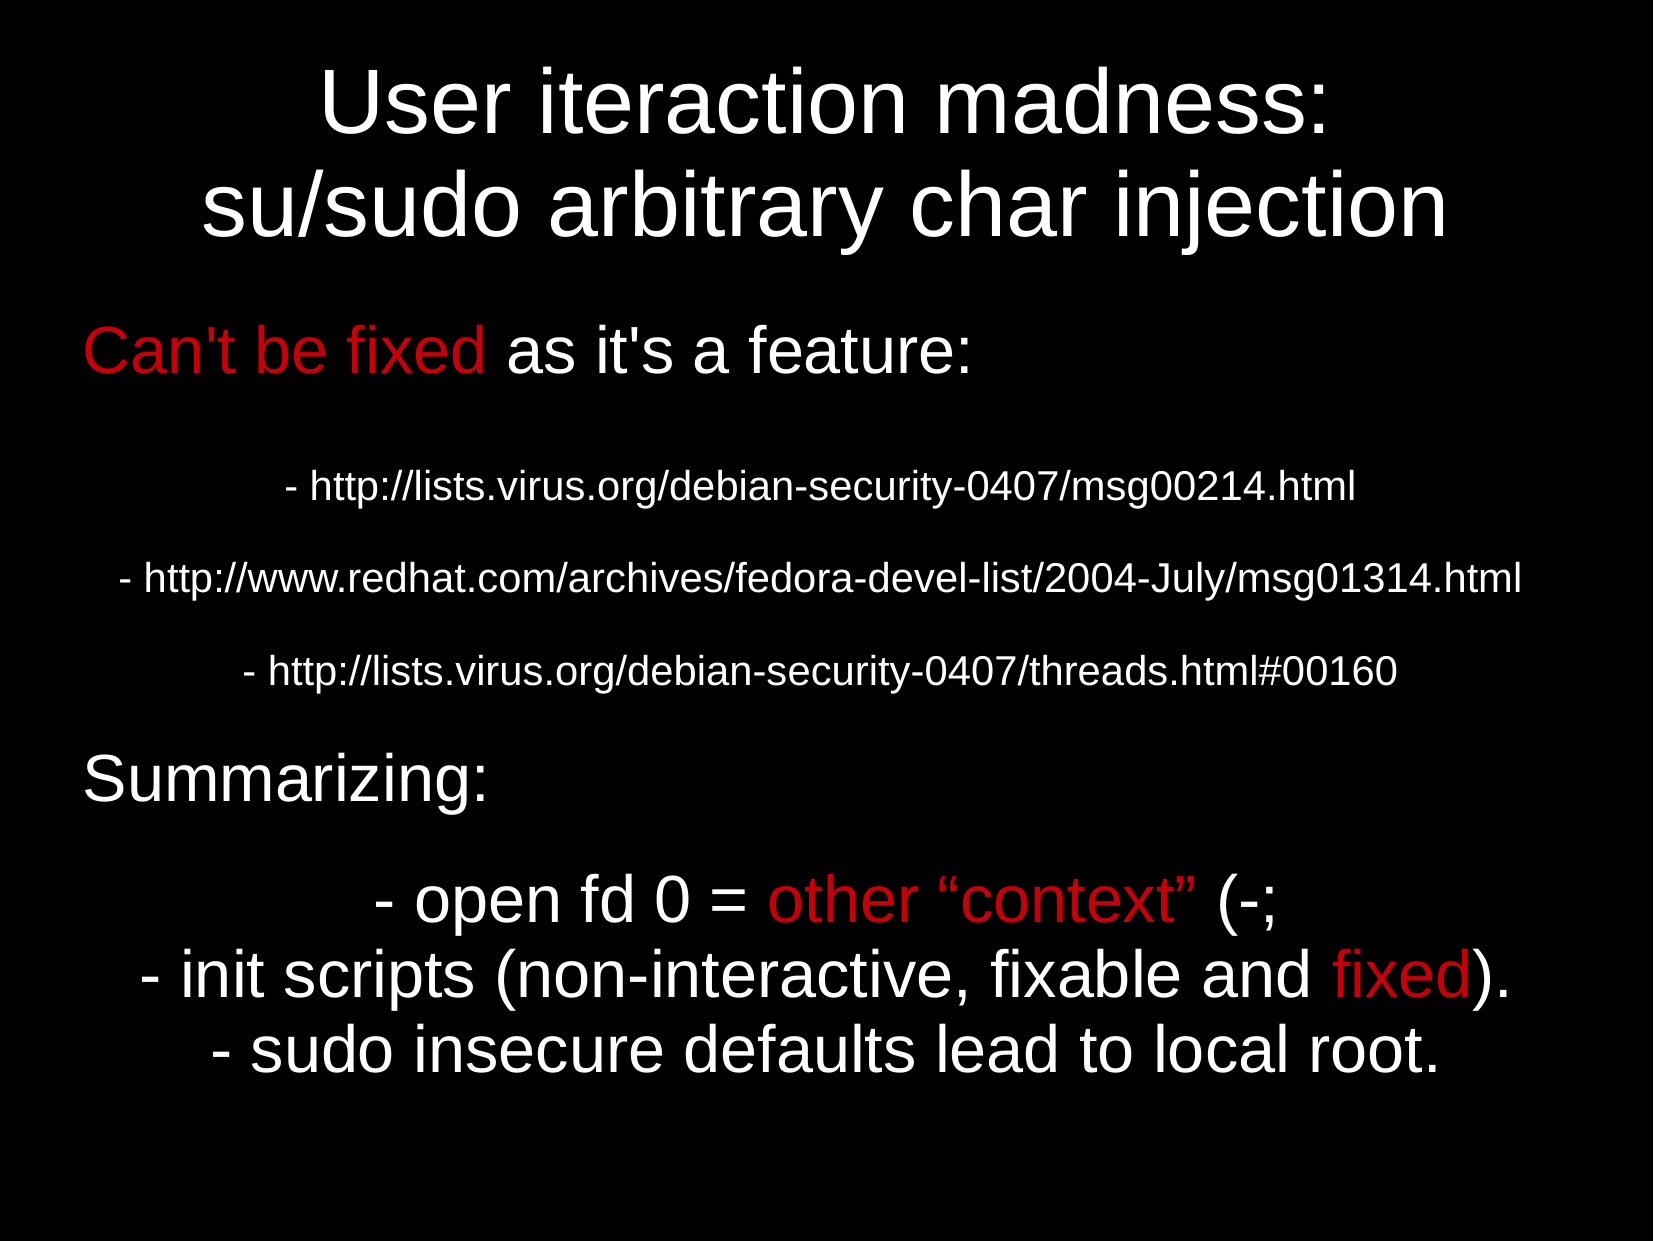

# User iteraction madness: su/sudo arbitrary char injection
Can't be fixed as it's a feature:
- http://lists.virus.org/debian-security-0407/msg00214.html
- http://www.redhat.com/archives/fedora-devel-list/2004-July/msg01314.html
- http://lists.virus.org/debian-security-0407/threads.html#00160
Summarizing:
- open fd 0 = other “context” (-;
- init scripts (non-interactive, fixable and fixed).
- sudo insecure defaults lead to local root.